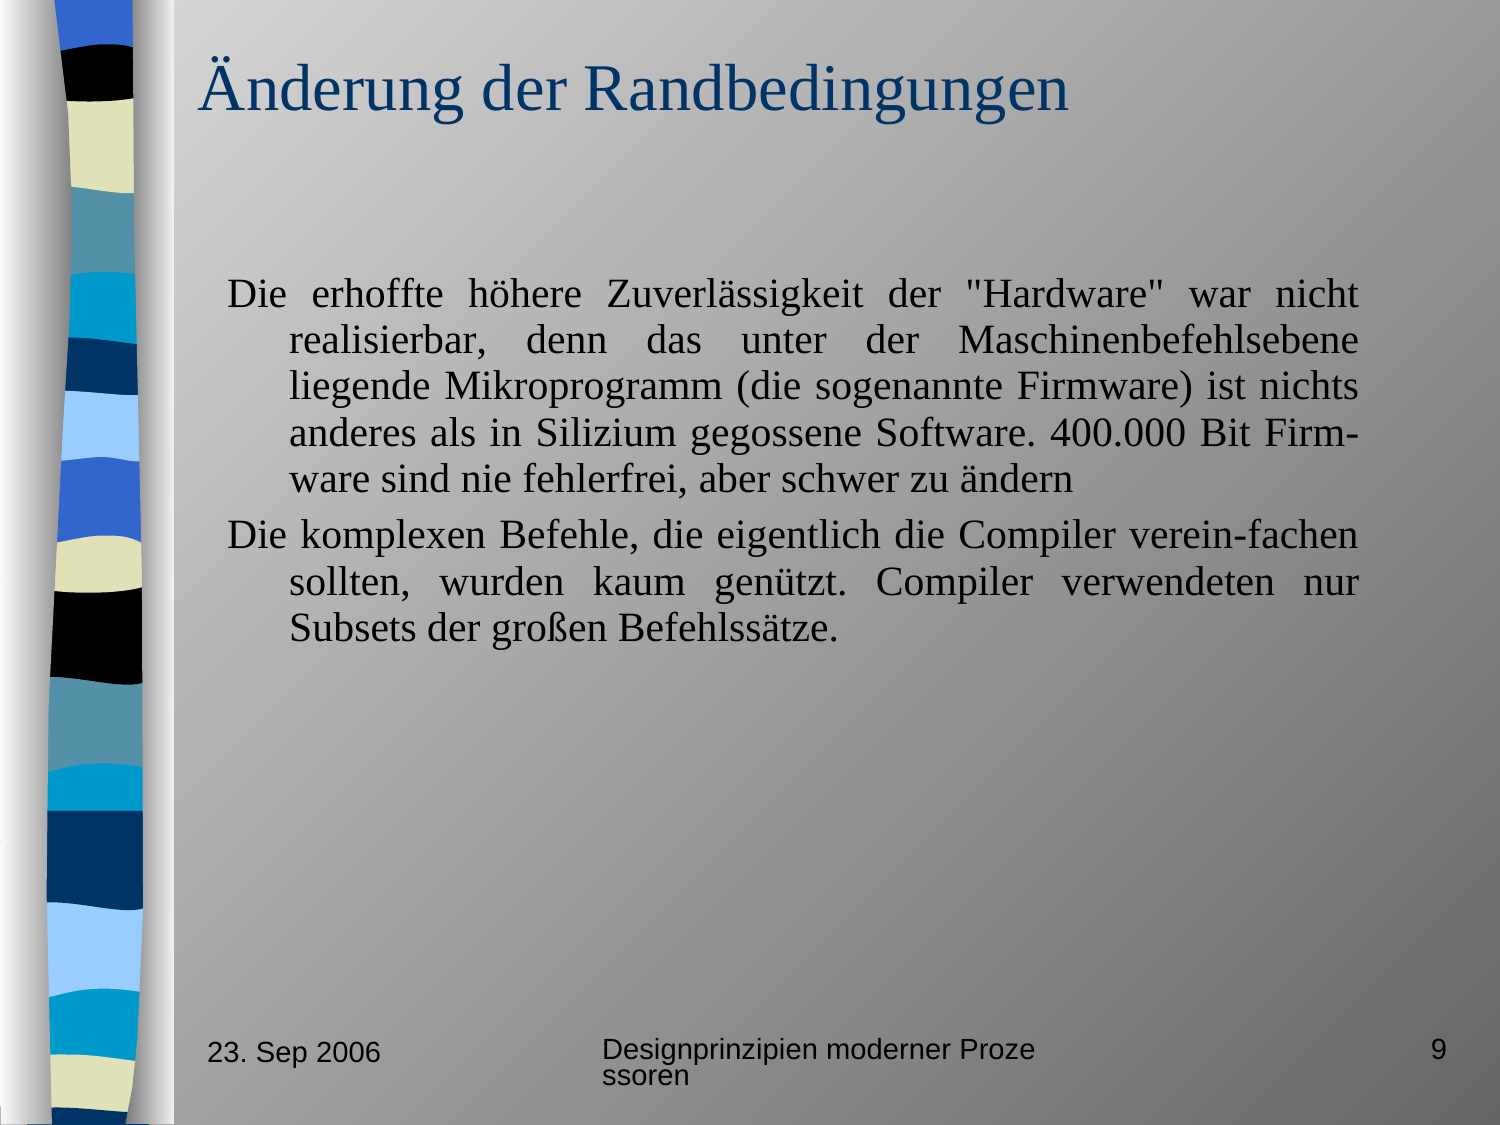

# Änderung der Randbedingungen
Die erhoffte höhere Zuverlässigkeit der "Hardware" war nicht realisierbar, denn das unter der Maschinenbefehlsebene liegende Mikroprogramm (die sogenannte Firmware) ist nichts anderes als in Silizium gegossene Software. 400.000 Bit Firm-ware sind nie fehlerfrei, aber schwer zu ändern
Die komplexen Befehle, die eigentlich die Compiler verein-fachen sollten, wurden kaum genützt. Compiler verwendeten nur Subsets der großen Befehlssätze.
Designprinzipien moderner Prozessoren
9